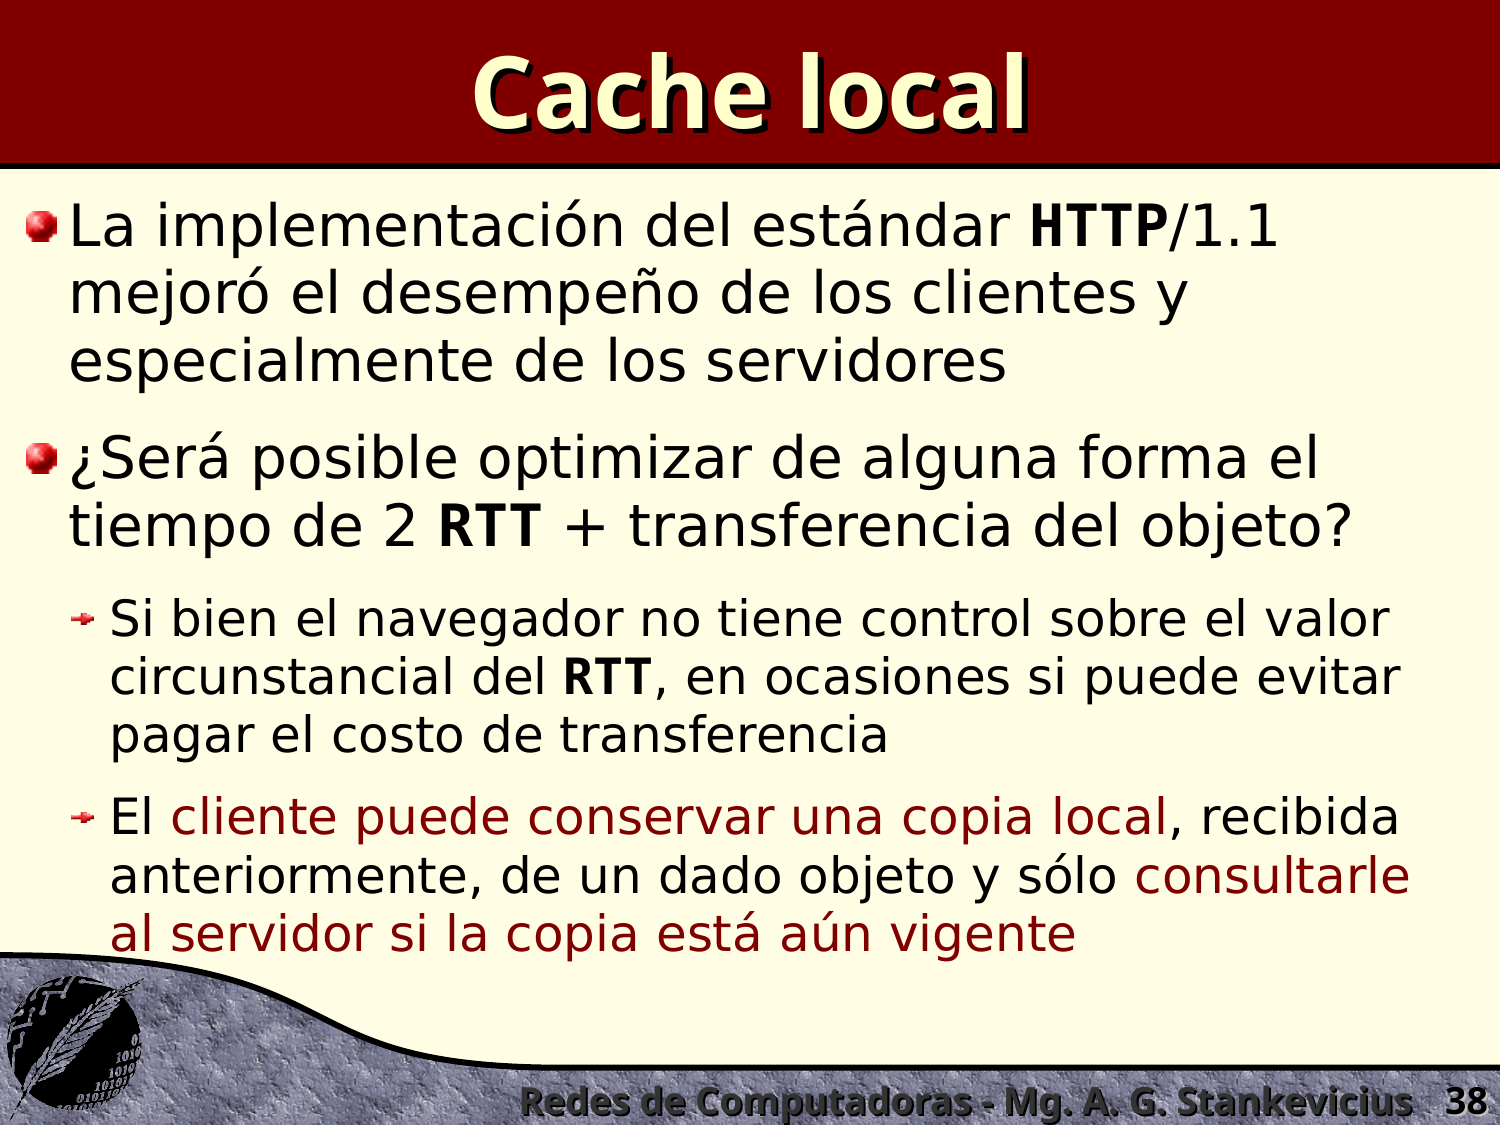

# Cache local
La implementación del estándar HTTP/1.1 mejoró el desempeño de los clientes y especialmente de los servidores
¿Será posible optimizar de alguna forma el tiempo de 2 RTT + transferencia del objeto?
Si bien el navegador no tiene control sobre el valor circunstancial del RTT, en ocasiones si puede evitar pagar el costo de transferencia
El cliente puede conservar una copia local, recibida anteriormente, de un dado objeto y sólo consultarle
al servidor si la copia está aún vigente
38